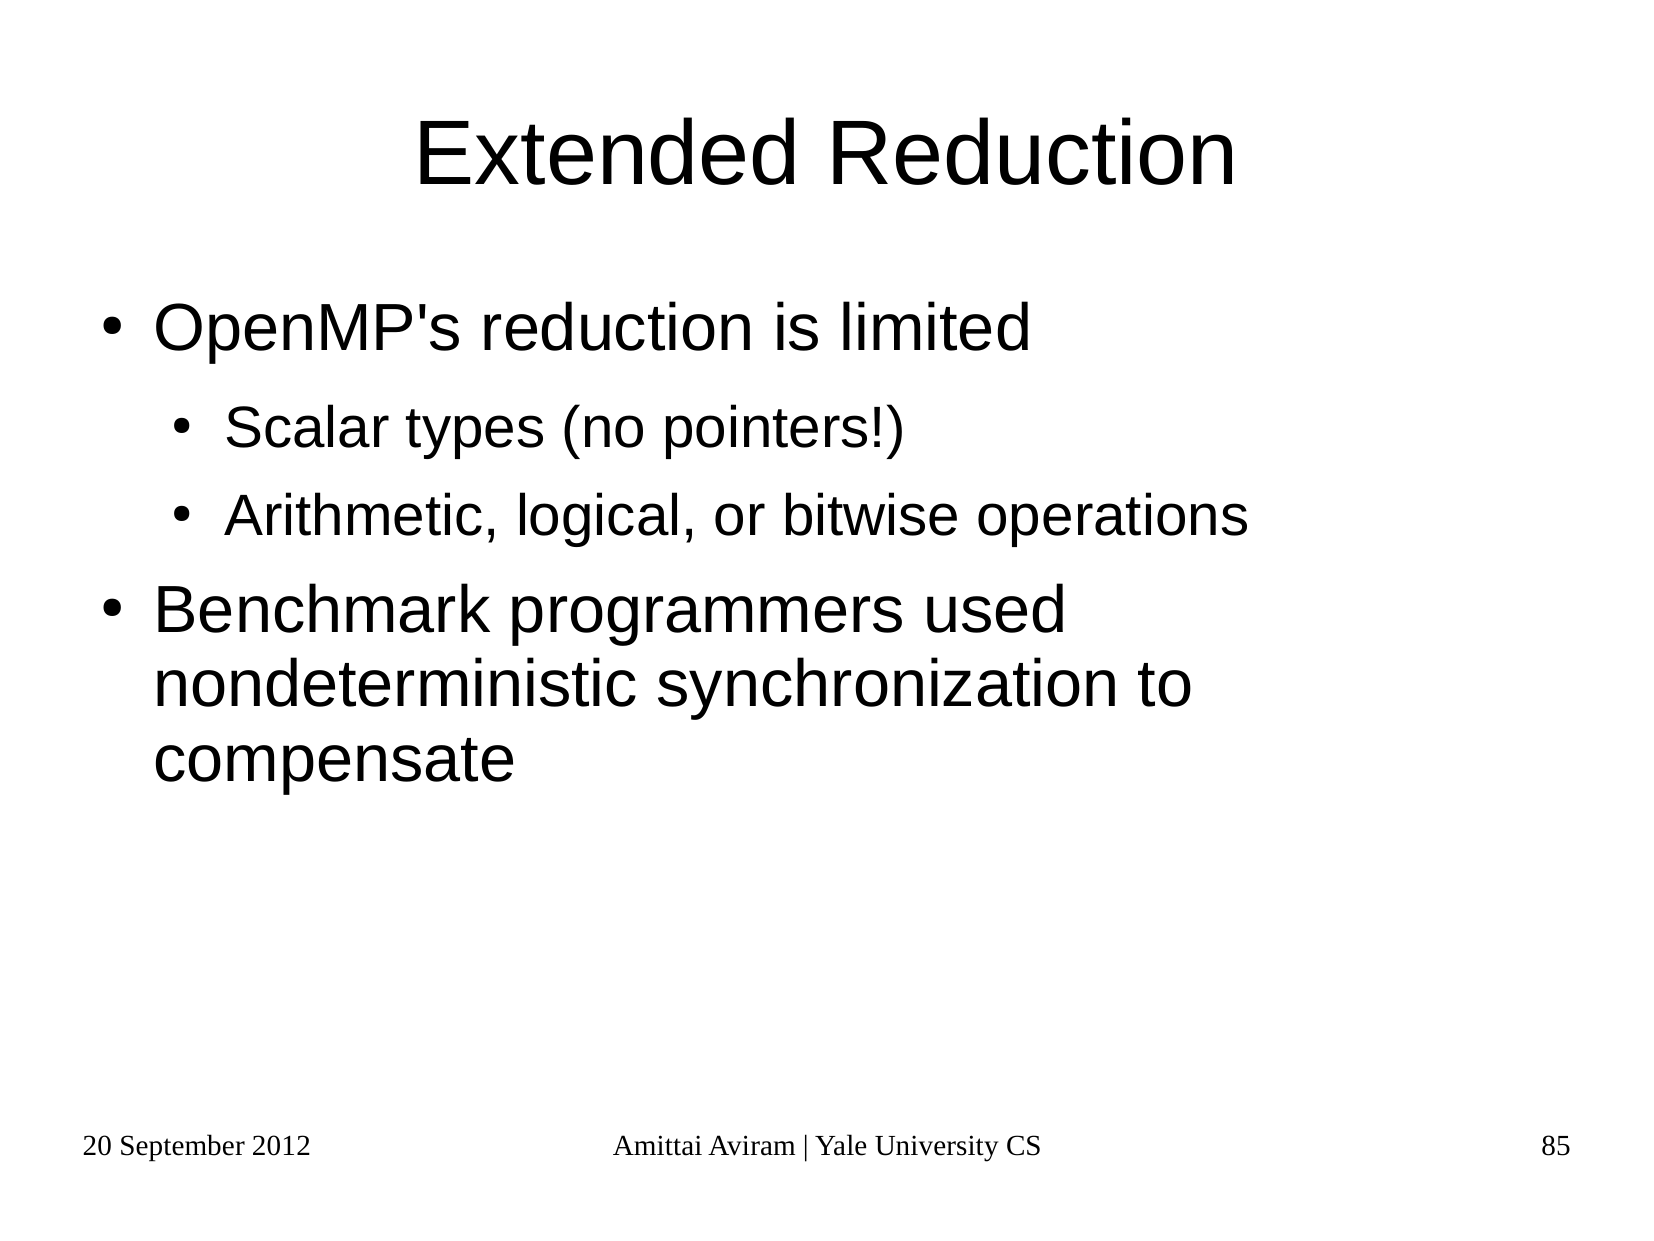

# Extended Reduction
OpenMP's reduction is limited
Scalar types (no pointers!)
Arithmetic, logical, or bitwise operations
Benchmark programmers used nondeterministic synchronization to compensate
85